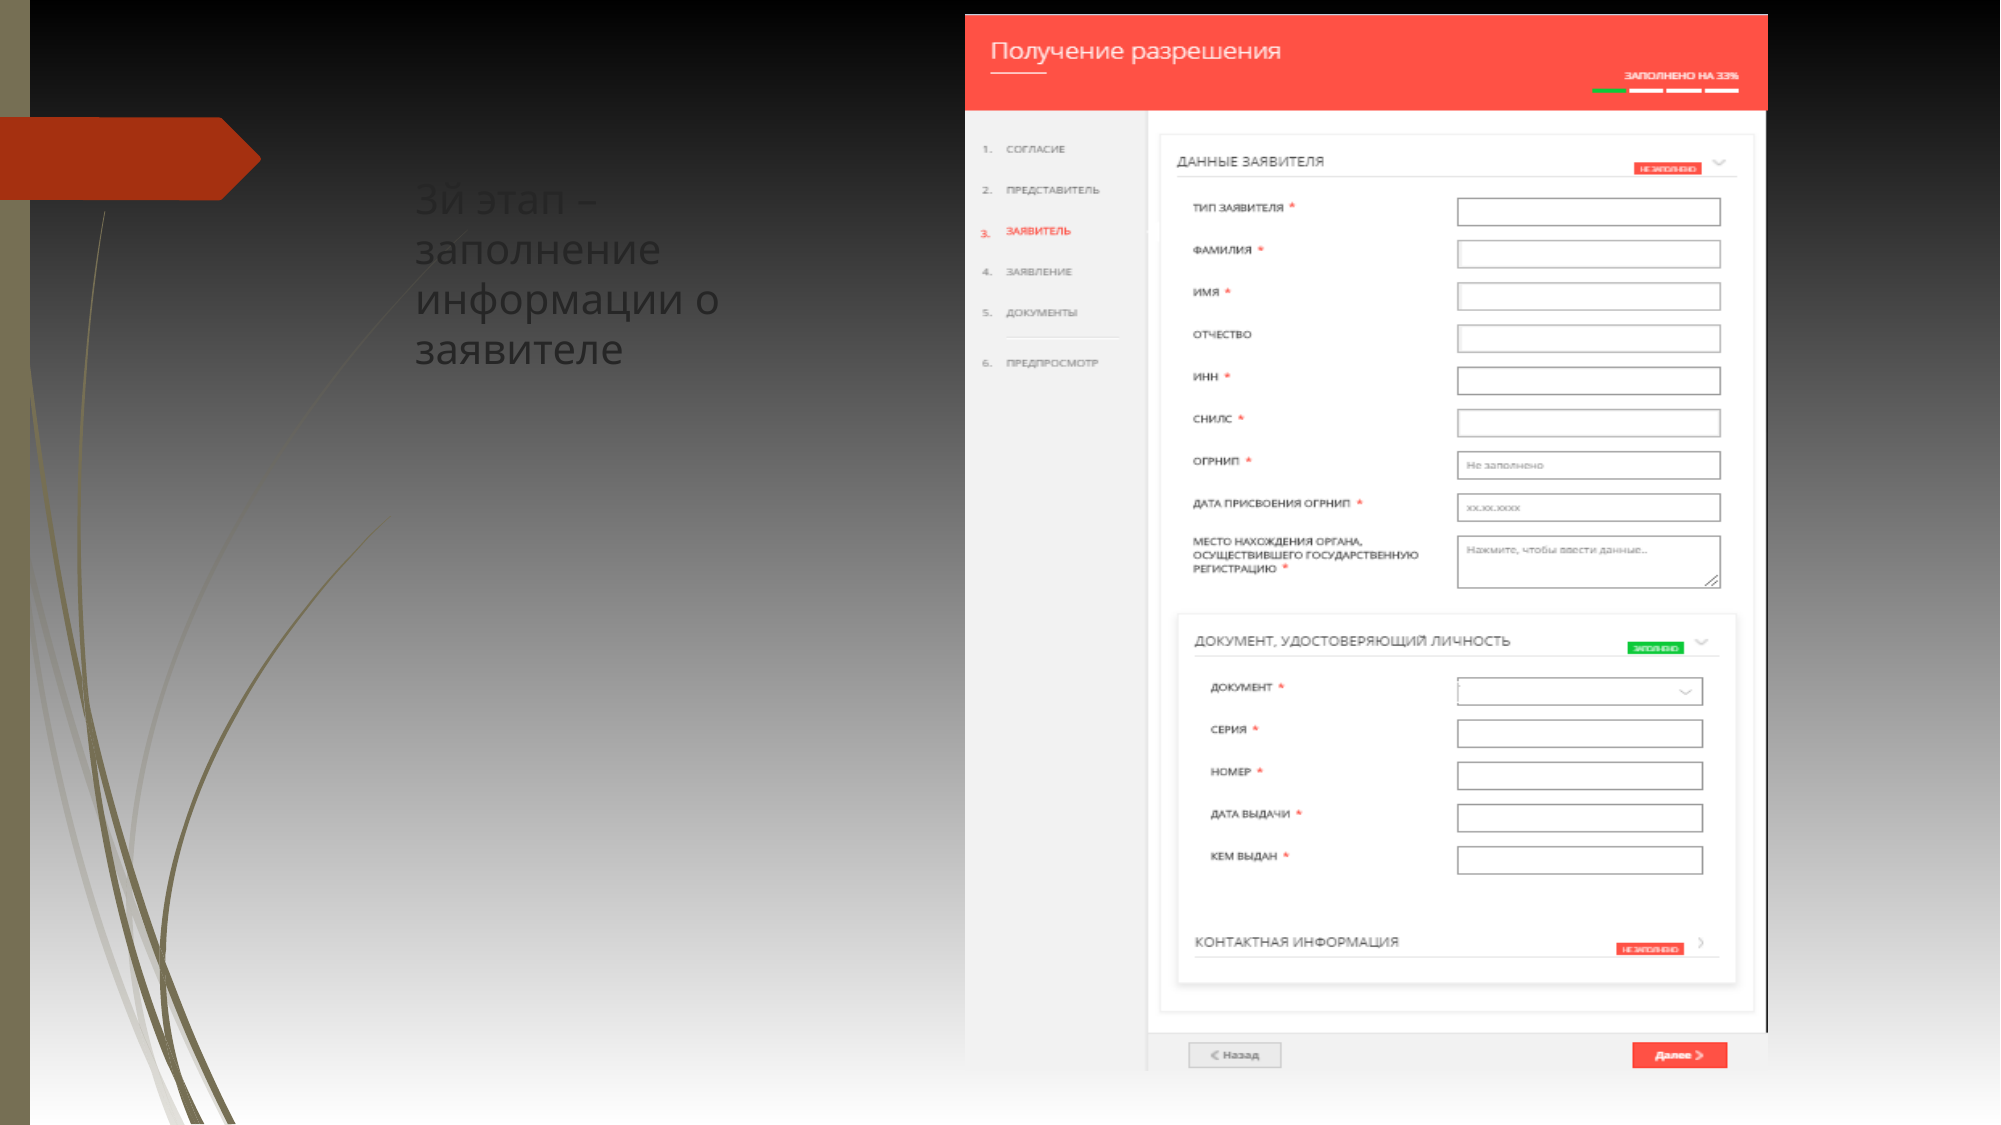

# 3й этап – заполнение информации о заявителе